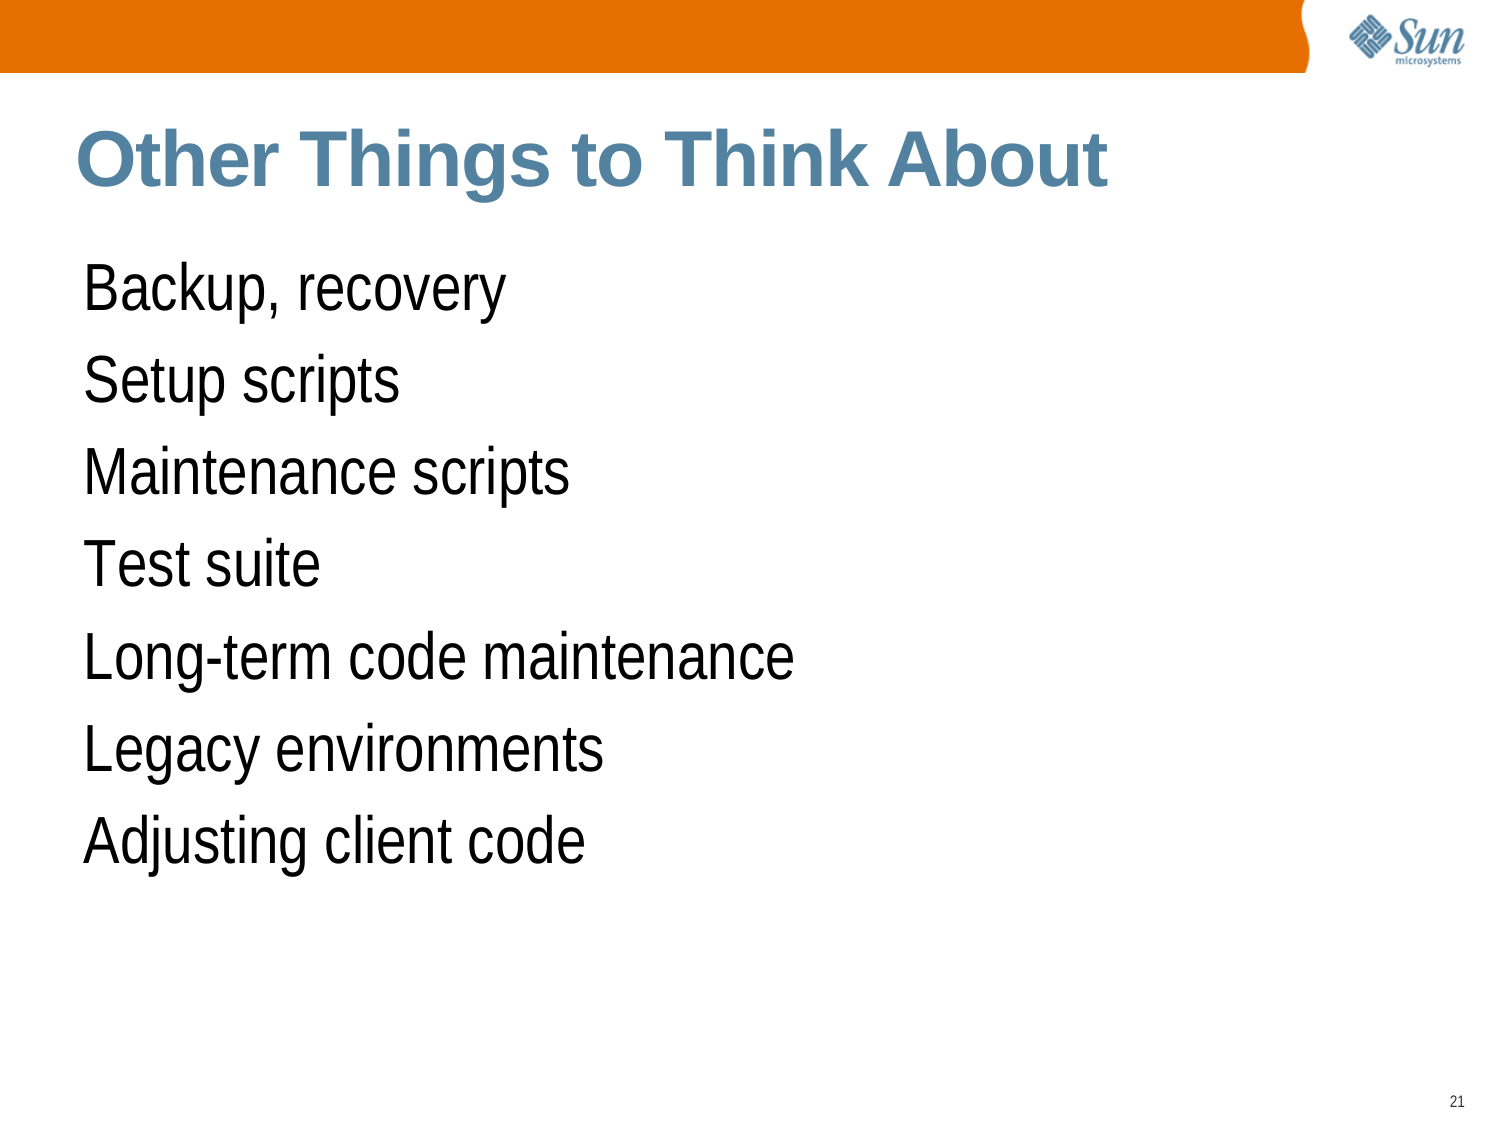

# Other Things to Think About
Backup, recovery
Setup scripts
Maintenance scripts
Test suite
Long-term code maintenance
Legacy environments
Adjusting client code